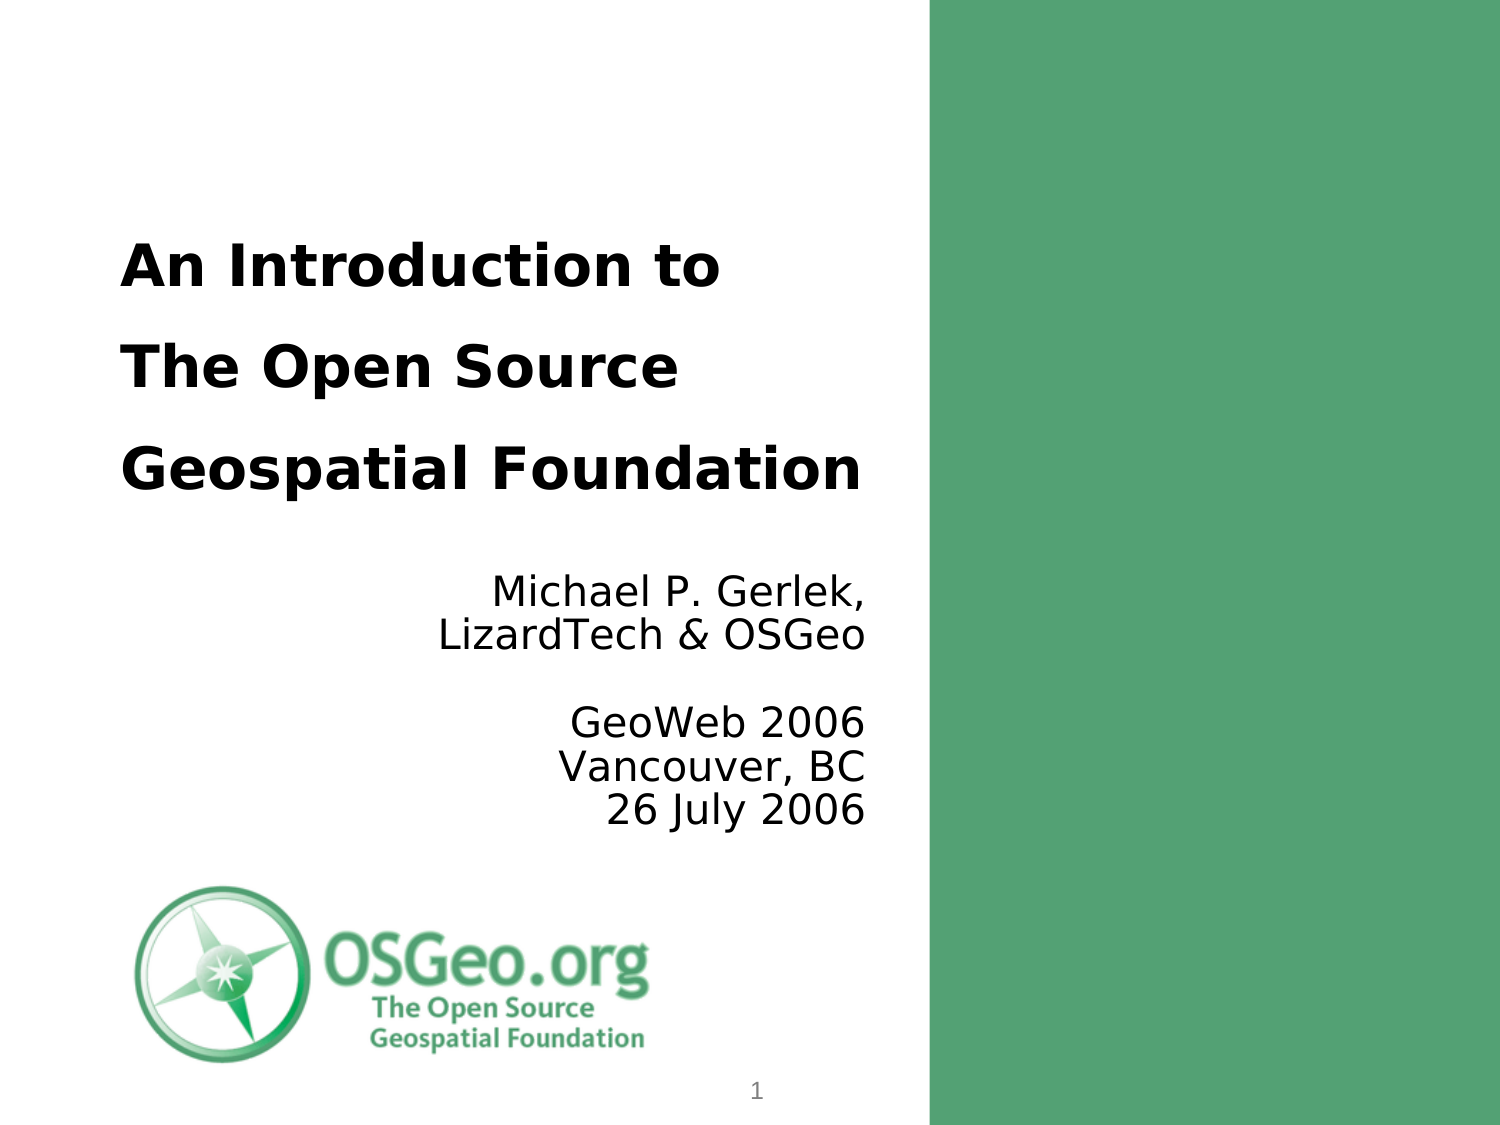

An Introduction to
The Open Source Geospatial Foundation
# Michael P. Gerlek,
LizardTech & OSGeo
GeoWeb 2006
Vancouver, BC
26 July 2006